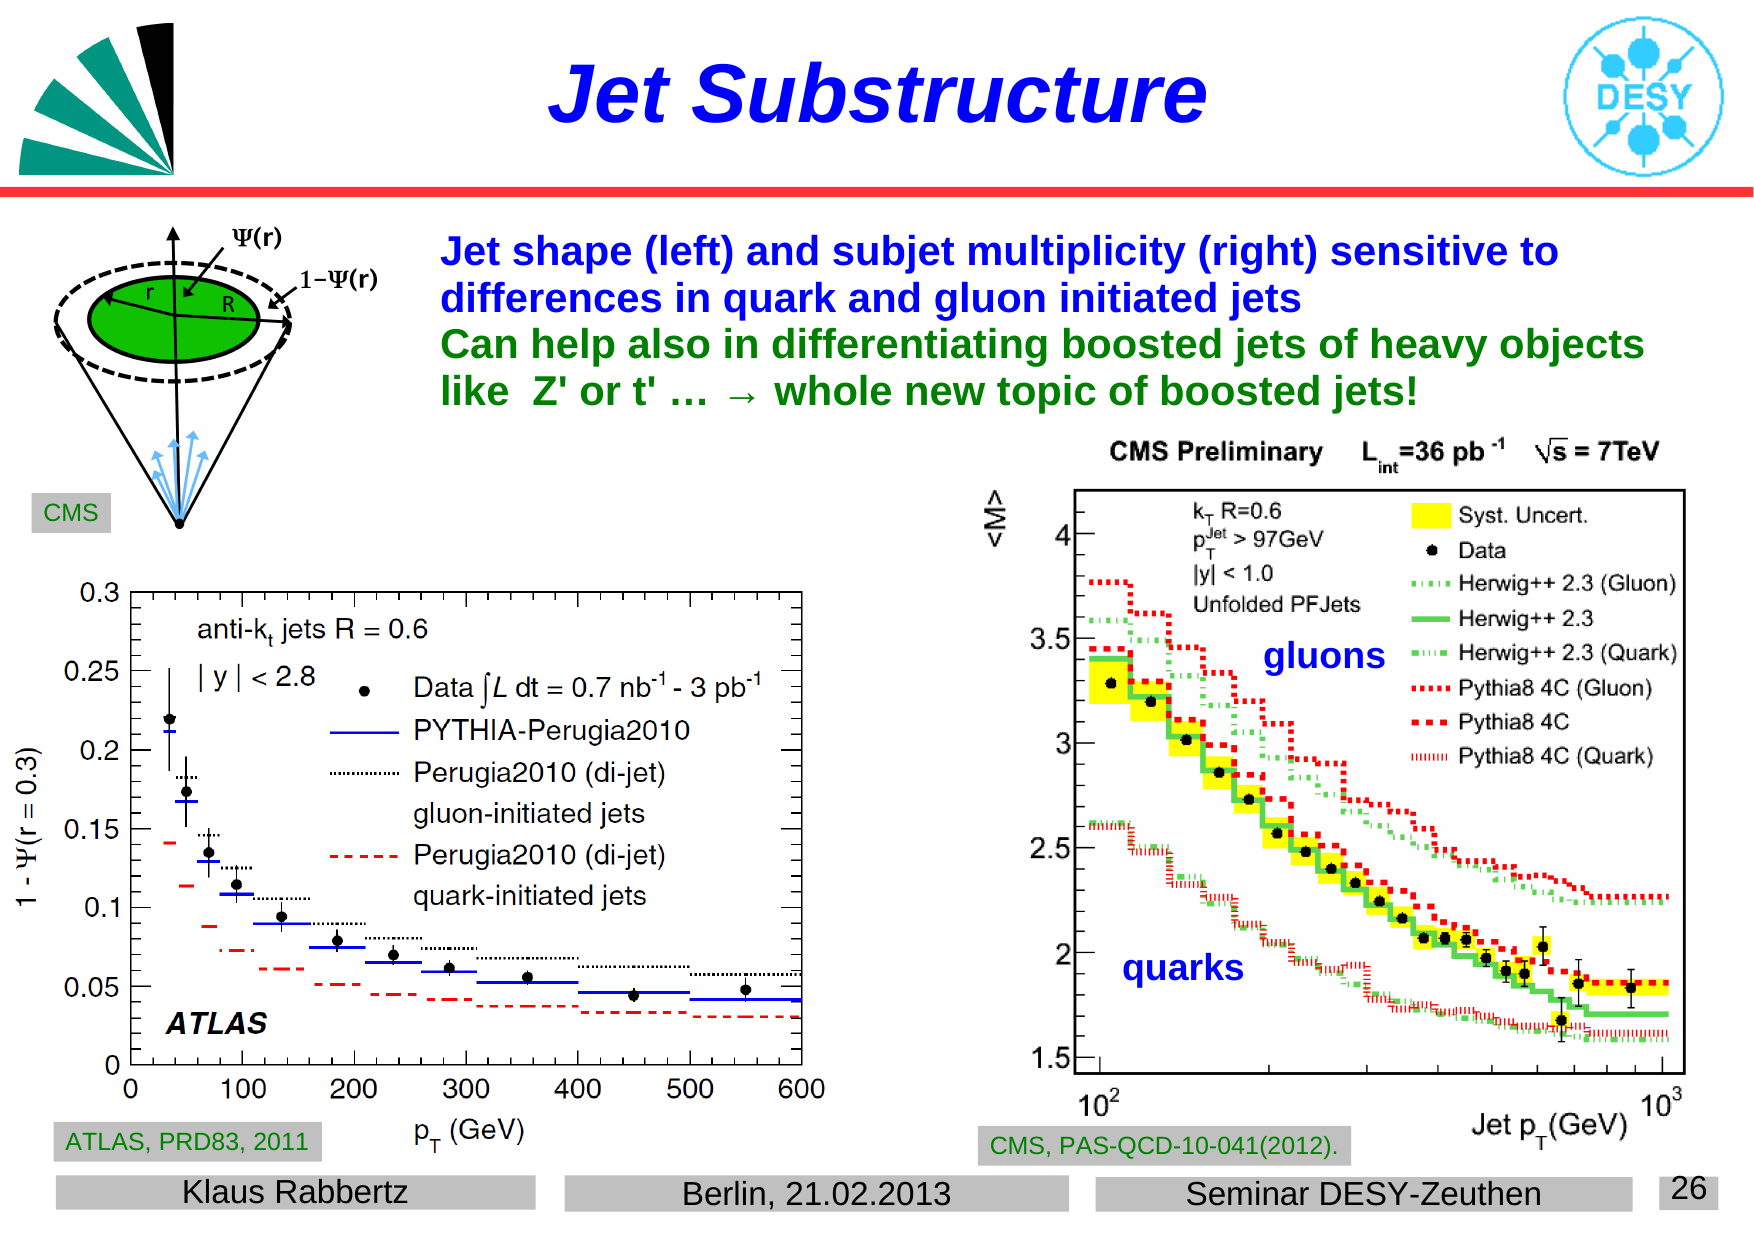

# Jet Substructure
Jet shape (left) and subjet multiplicity (right) sensitive to
differences in quark and gluon initiated jets
Can help also in differentiating boosted jets of heavy objects
like Z' or t' … → whole new topic of boosted jets!
CMS
gluons
quarks
ATLAS, PRD83, 2011
CMS, PAS-QCD-10-041(2012).